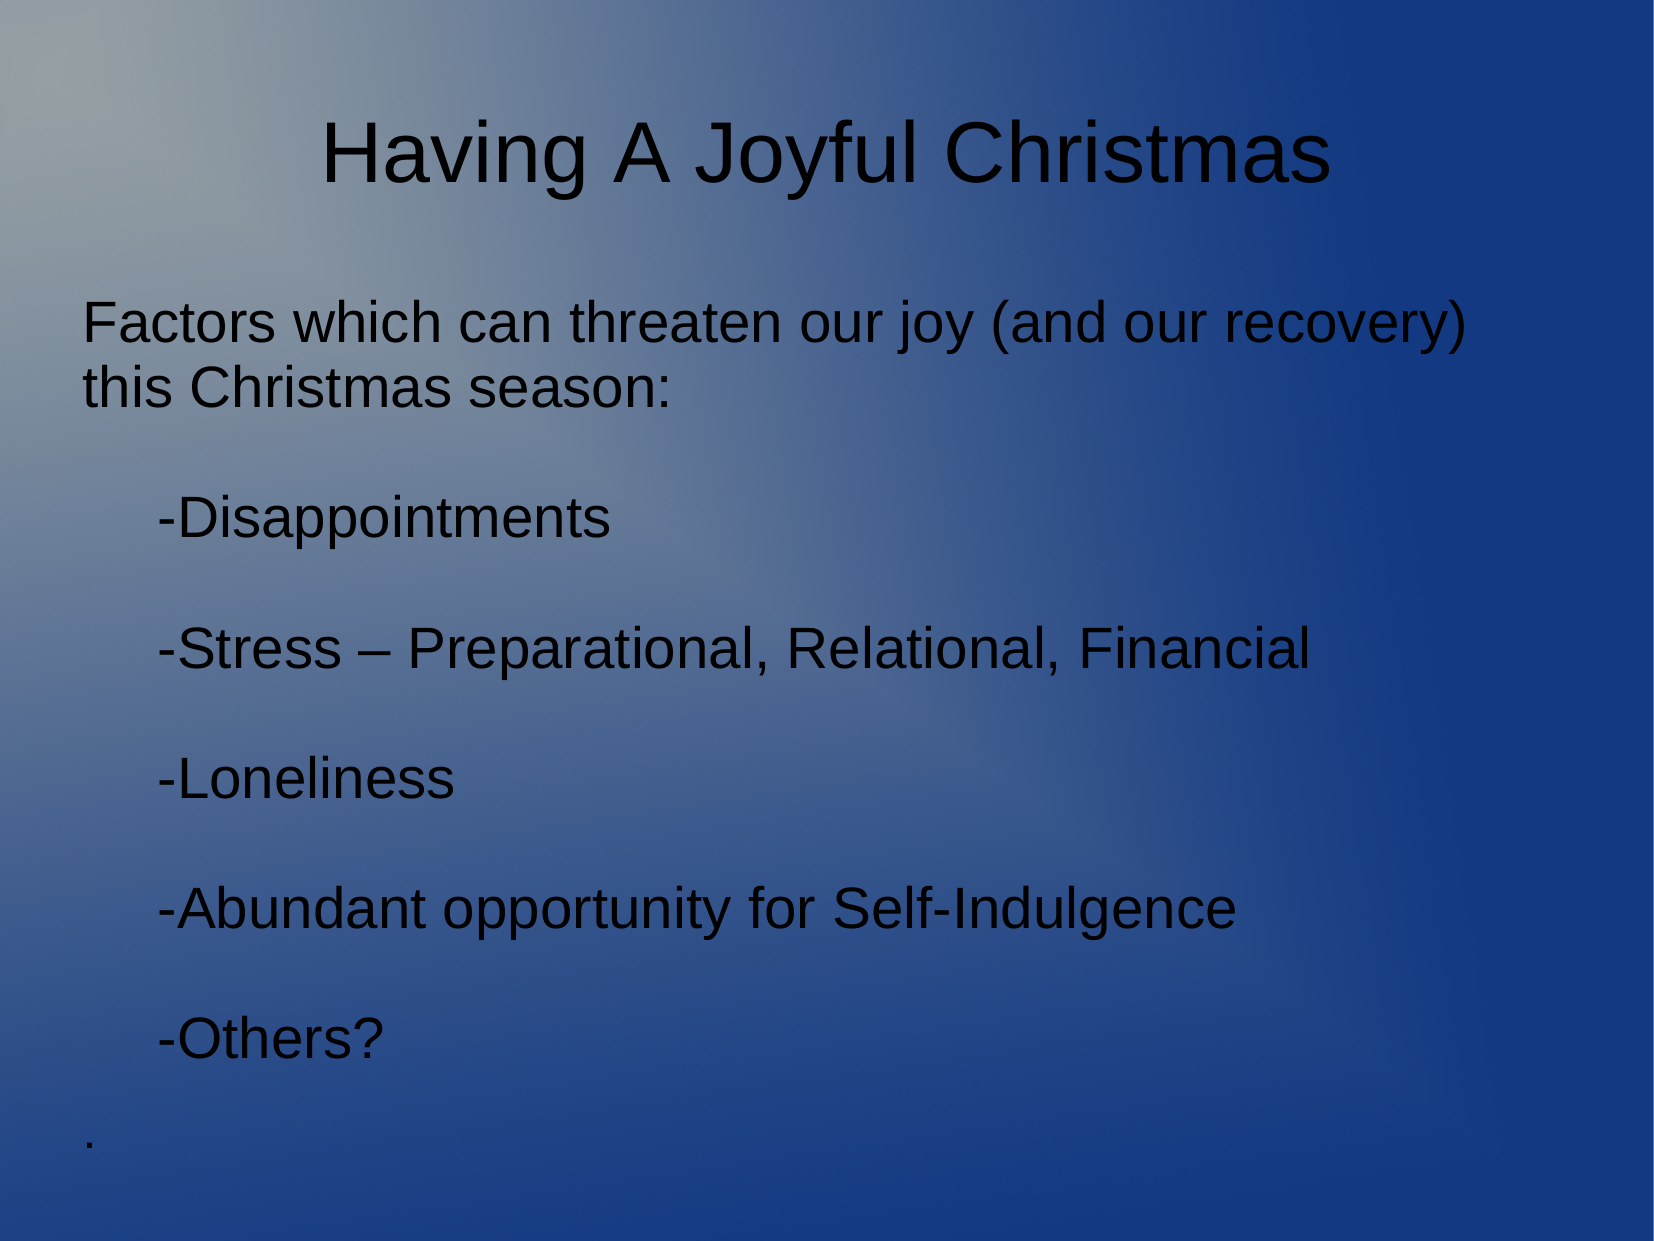

# Having A Joyful Christmas
Factors which can threaten our joy (and our recovery) this Christmas season:
	-Disappointments
	-Stress – Preparational, Relational, Financial
	-Loneliness
	-Abundant opportunity for Self-Indulgence
	-Others?
.